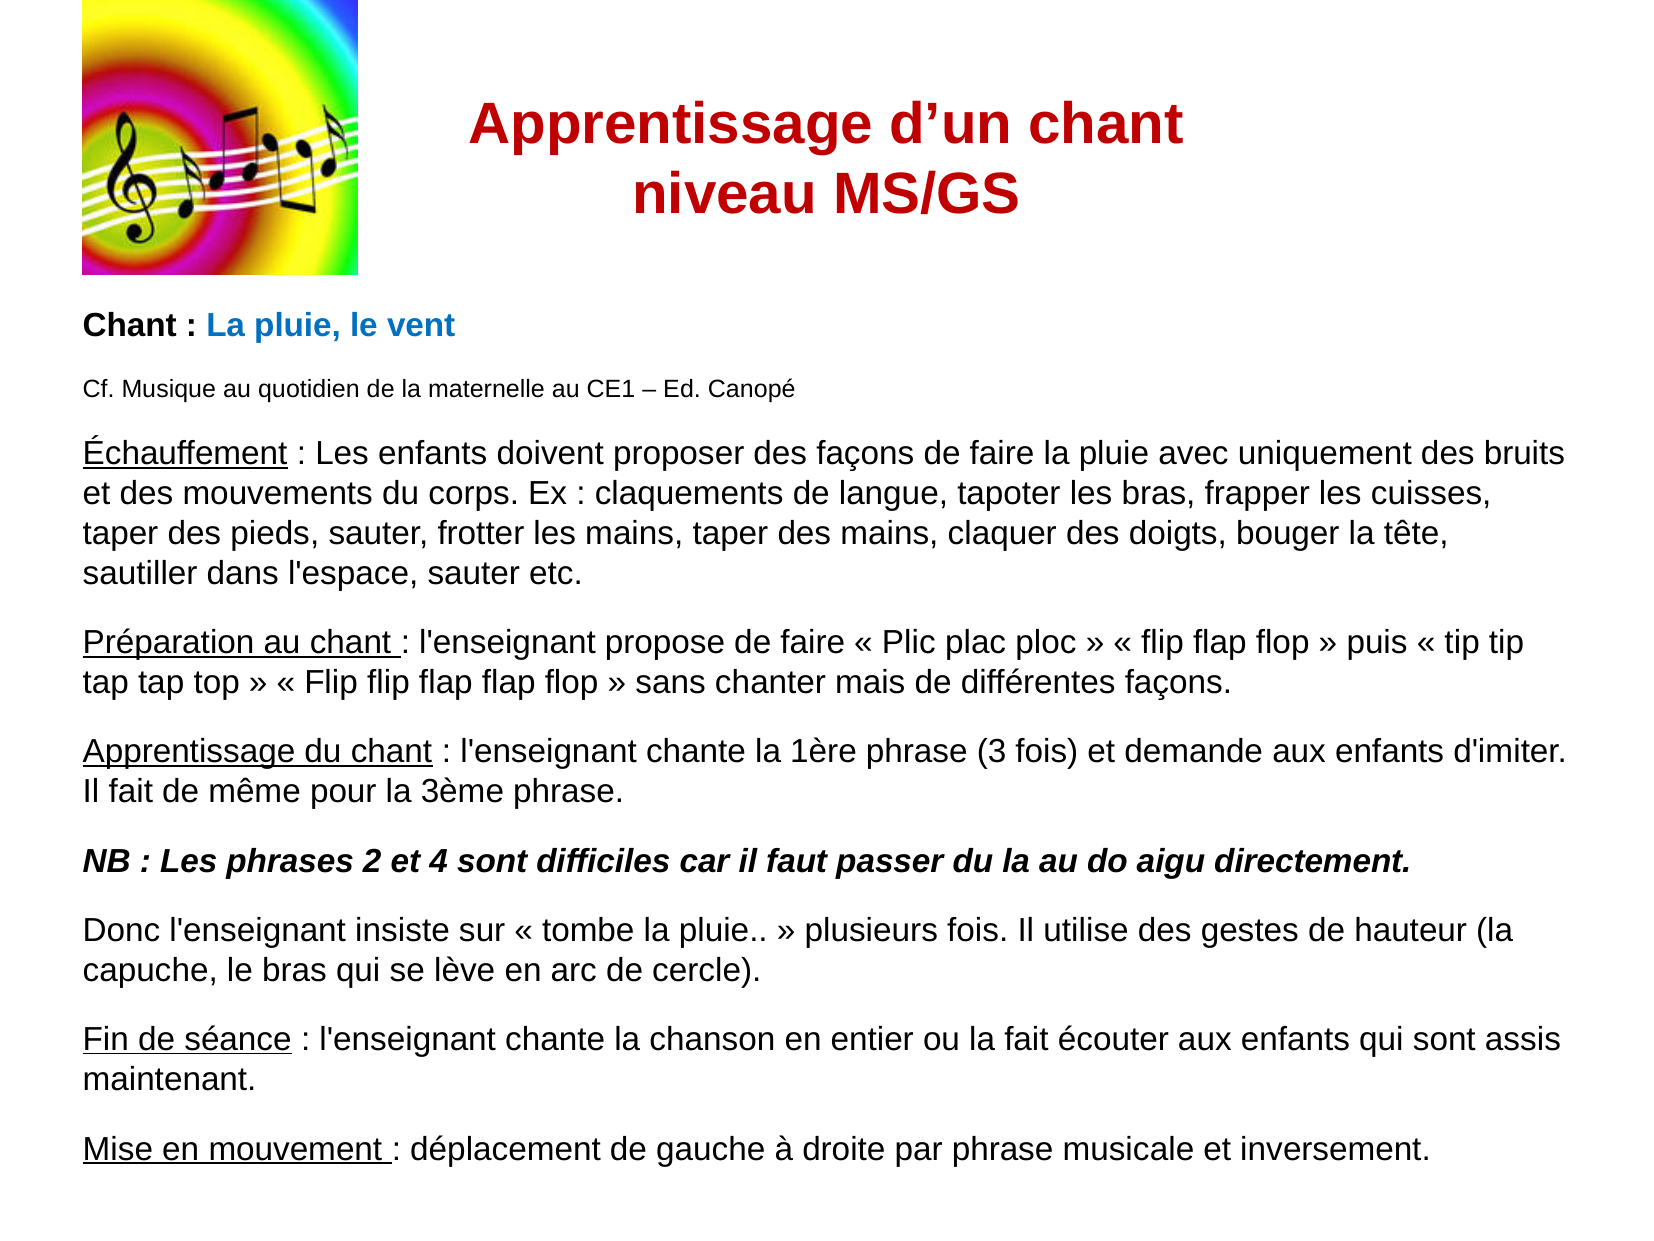

# Apprentissage d’un chant niveau MS/GS
Chant : La pluie, le vent
Cf. Musique au quotidien de la maternelle au CE1 – Ed. Canopé
Échauffement : Les enfants doivent proposer des façons de faire la pluie avec uniquement des bruits et des mouvements du corps. Ex : claquements de langue, tapoter les bras, frapper les cuisses, taper des pieds, sauter, frotter les mains, taper des mains, claquer des doigts, bouger la tête, sautiller dans l'espace, sauter etc.
Préparation au chant : l'enseignant propose de faire « Plic plac ploc » « flip flap flop » puis « tip tip tap tap top » « Flip flip flap flap flop » sans chanter mais de différentes façons.
Apprentissage du chant : l'enseignant chante la 1ère phrase (3 fois) et demande aux enfants d'imiter. Il fait de même pour la 3ème phrase.
NB : Les phrases 2 et 4 sont difficiles car il faut passer du la au do aigu directement.
Donc l'enseignant insiste sur « tombe la pluie.. » plusieurs fois. Il utilise des gestes de hauteur (la capuche, le bras qui se lève en arc de cercle).
Fin de séance : l'enseignant chante la chanson en entier ou la fait écouter aux enfants qui sont assis maintenant.
Mise en mouvement : déplacement de gauche à droite par phrase musicale et inversement.